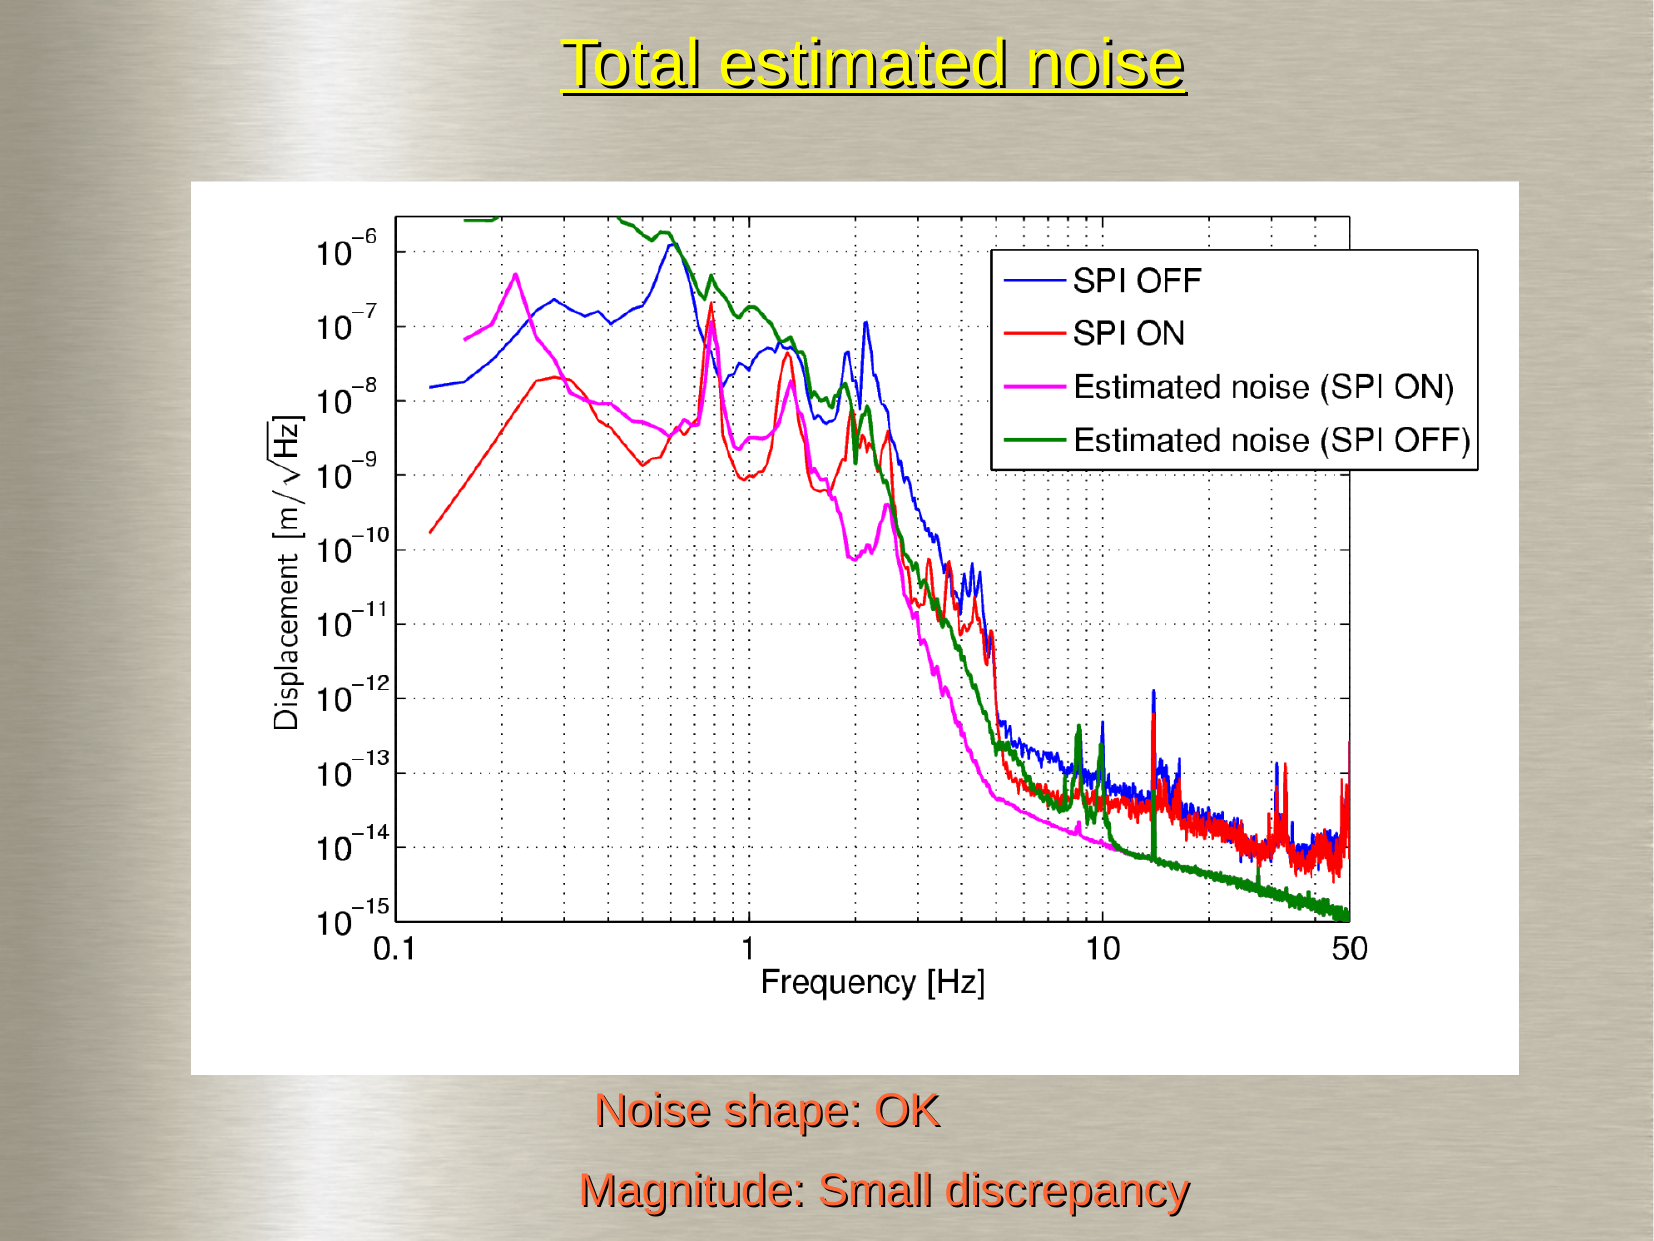

Total estimated noise
Noise shape: OK
Magnitude: Small discrepancy